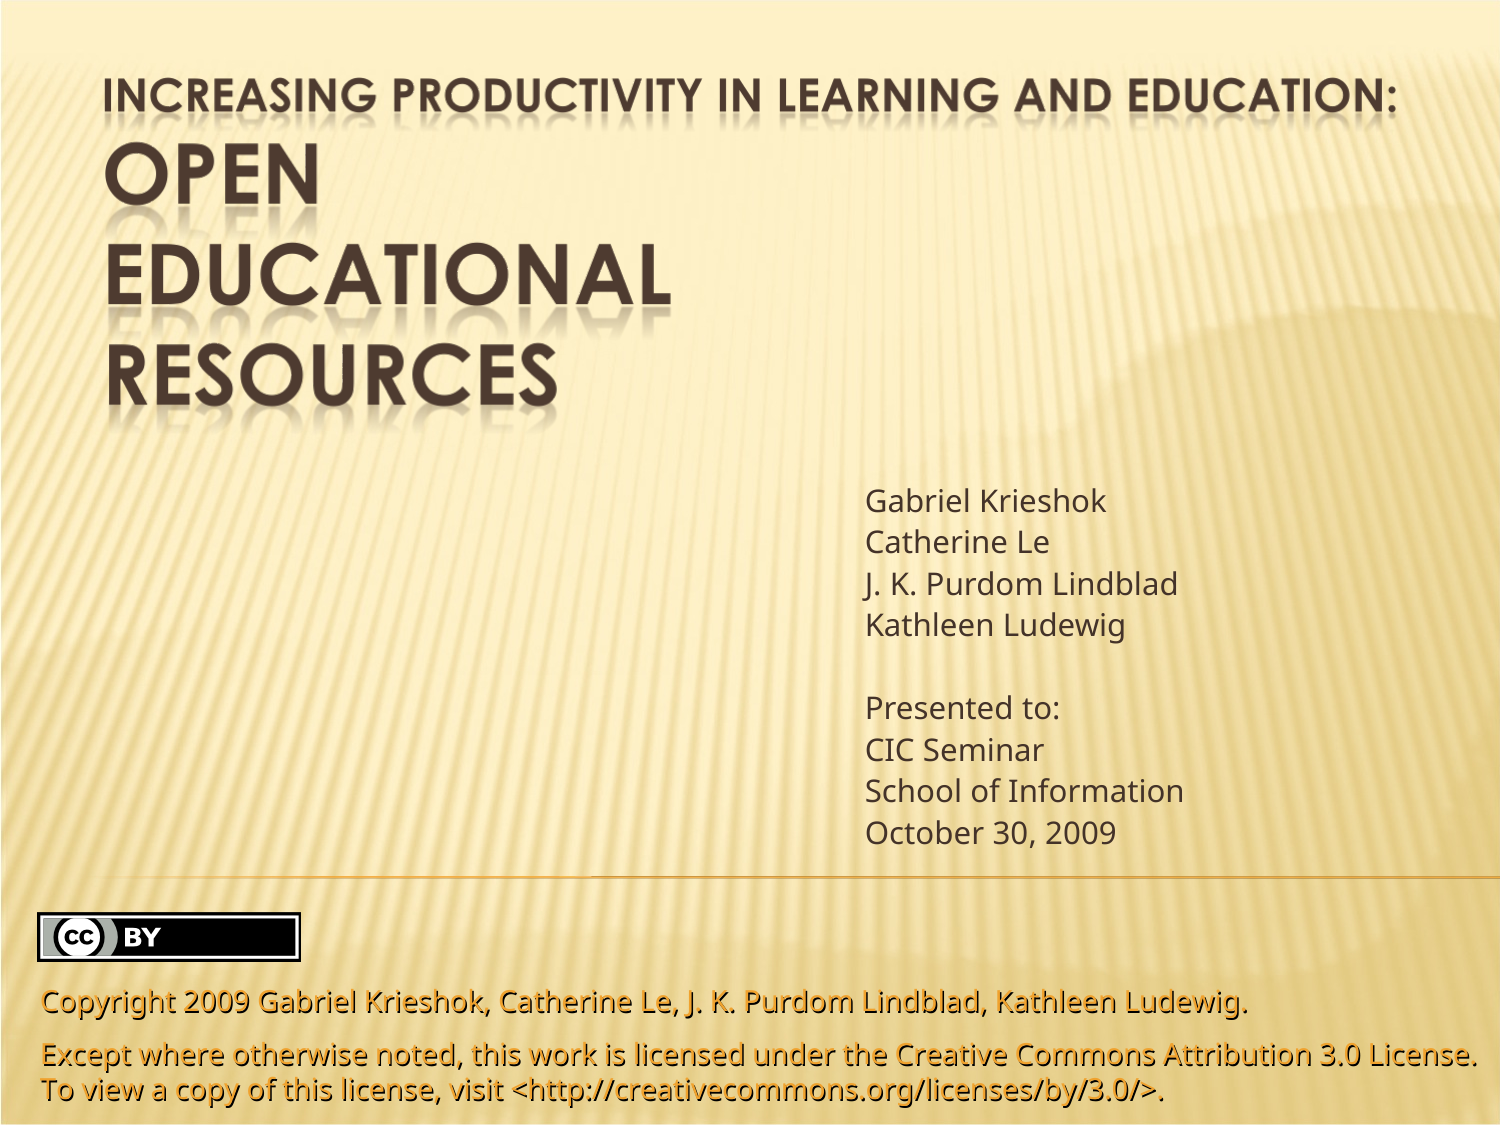

Gabriel Krieshok
	Catherine Le
	J. K. Purdom Lindblad
	Kathleen Ludewig
	Presented to:
	CIC Seminar
	School of Information
	October 30, 2009
Copyright 2009 Gabriel Krieshok, Catherine Le, J. K. Purdom Lindblad, Kathleen Ludewig.
Except where otherwise noted, this work is licensed under the Creative Commons Attribution 3.0 License. To view a copy of this license, visit <http://creativecommons.org/licenses/by/3.0/>.